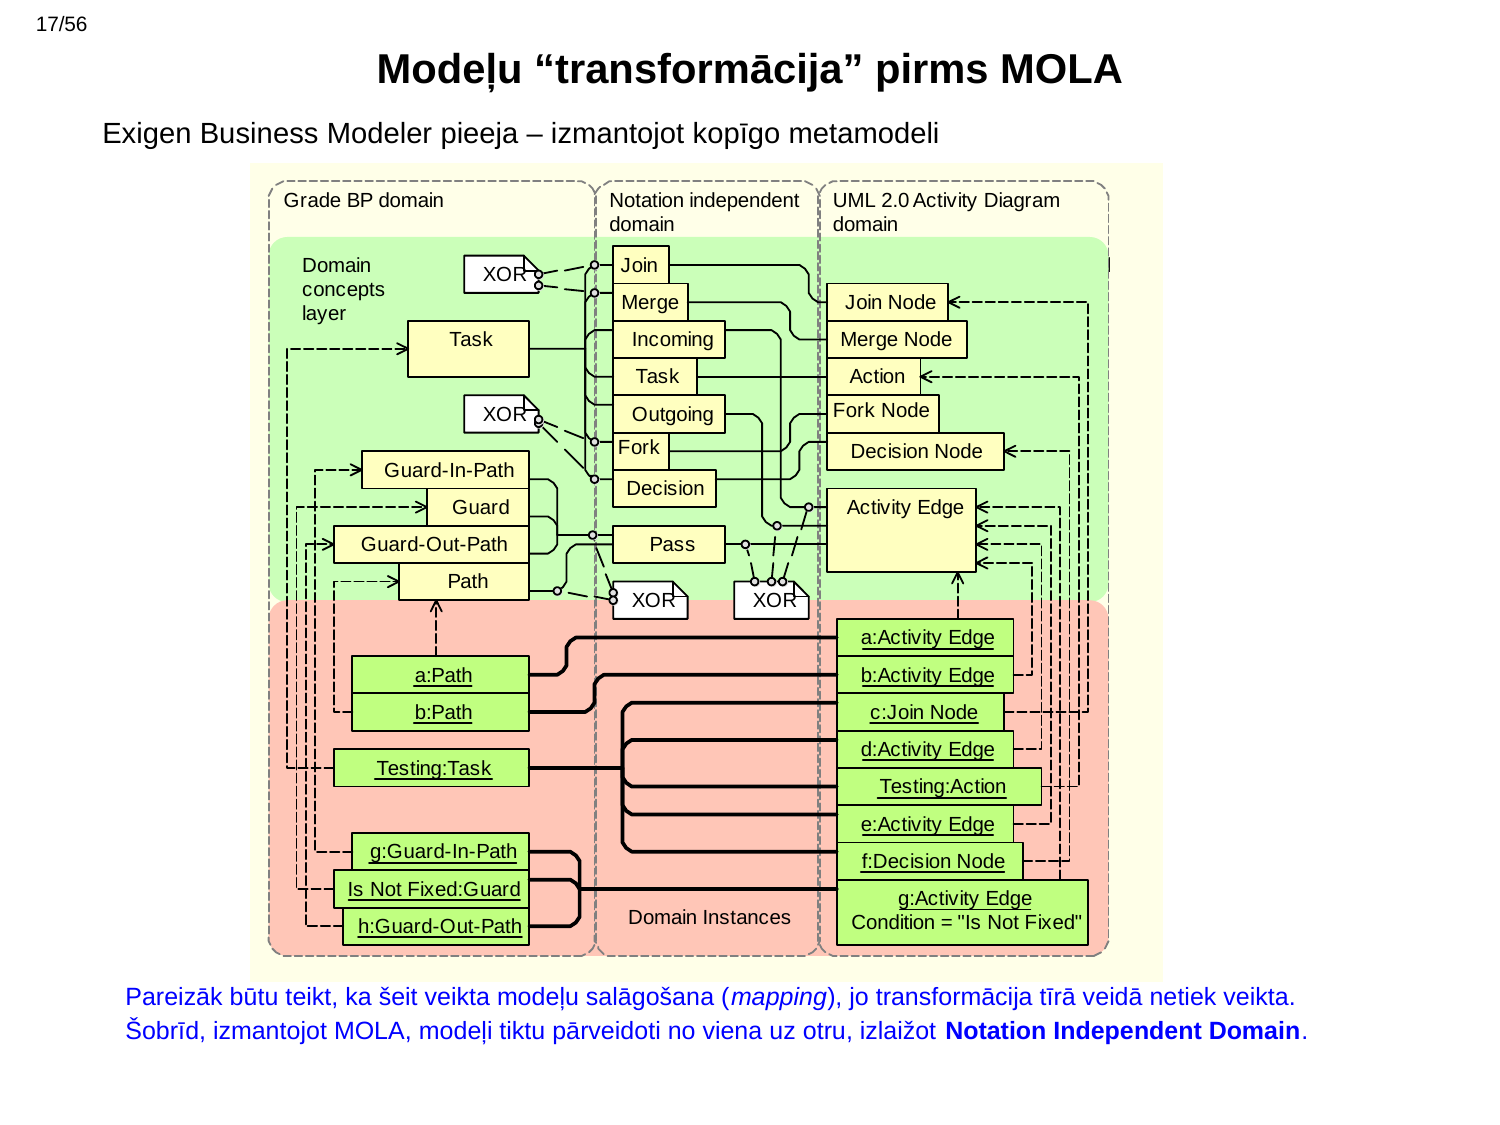

17
# Modeļu “transformācija” pirms MOLA
Exigen Business Modeler pieeja – izmantojot kopīgo metamodeli
Pareizāk būtu teikt, ka šeit veikta modeļu salāgošana (mapping), jo transformācija tīrā veidā netiek veikta.
Šobrīd, izmantojot MOLA, modeļi tiktu pārveidoti no viena uz otru, izlaižot Notation Independent Domain.